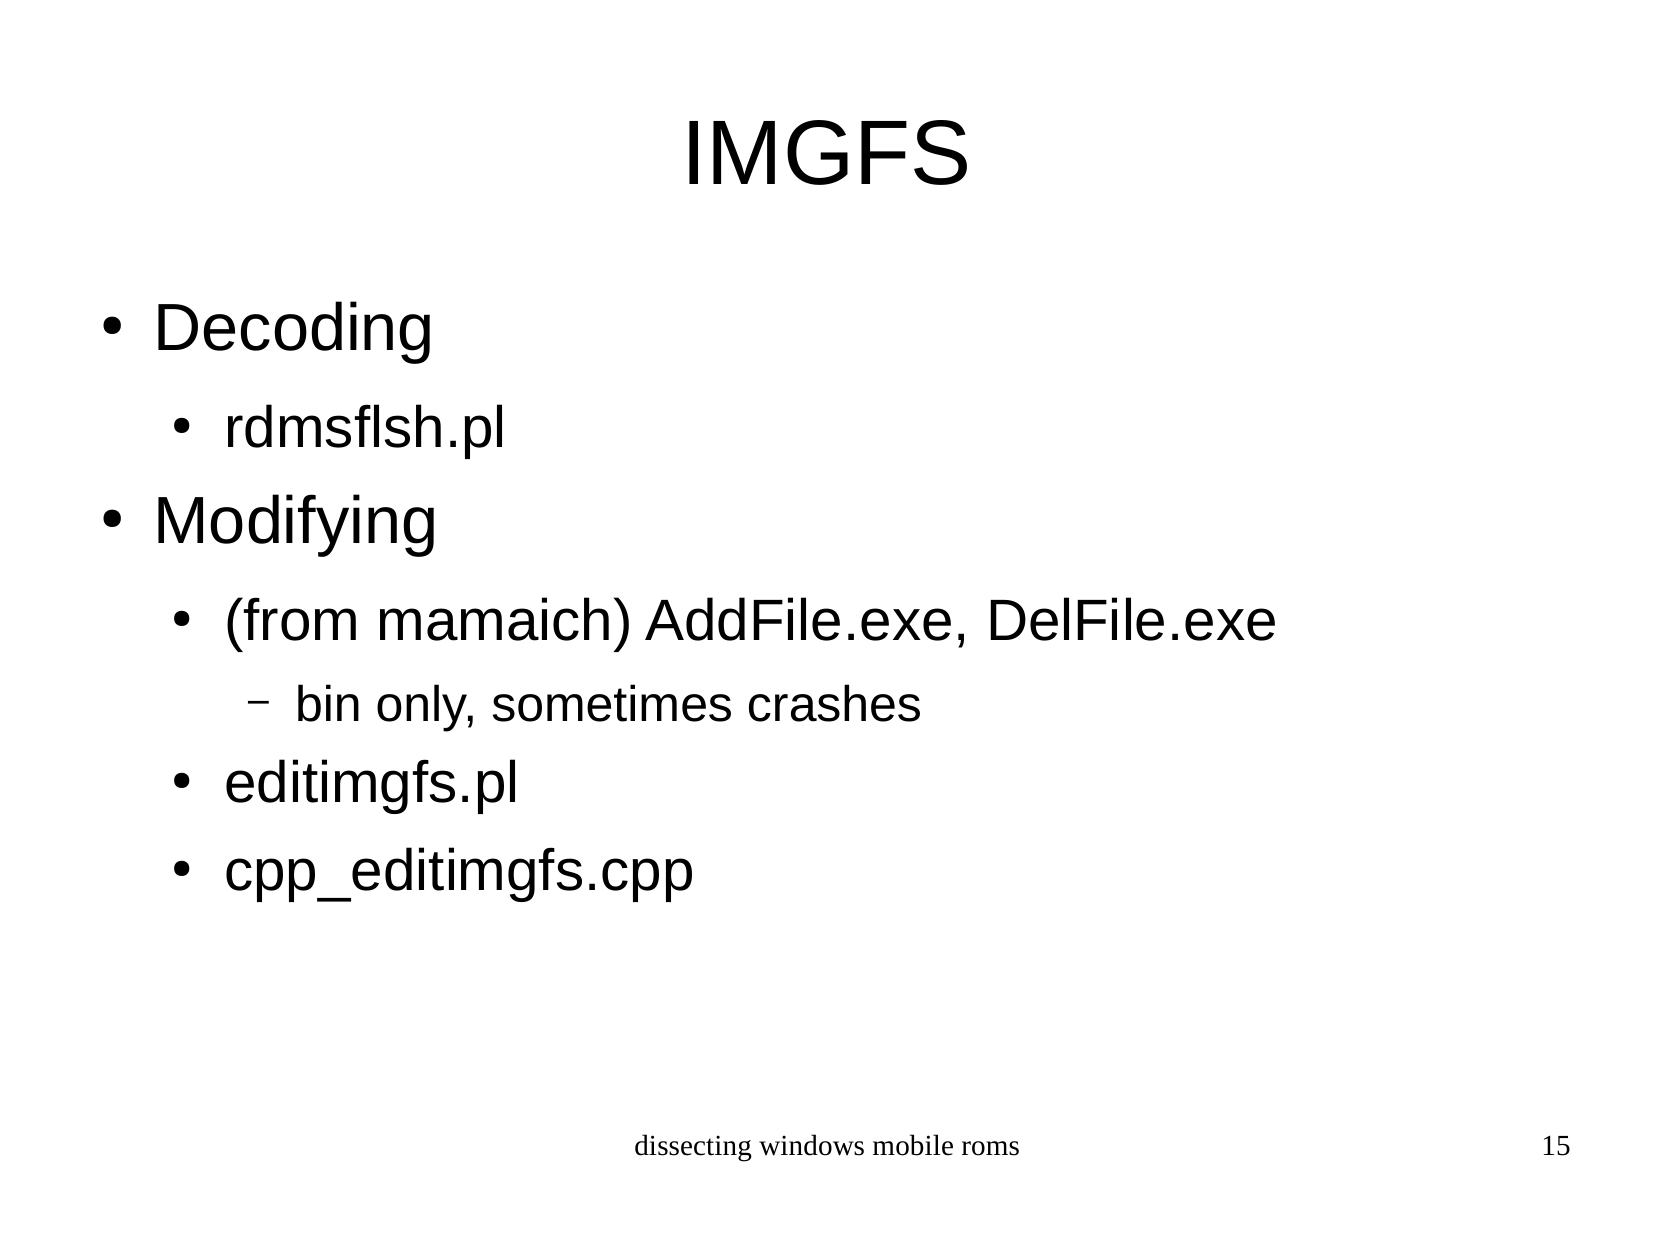

# IMGFS
Decoding
rdmsflsh.pl
Modifying
(from mamaich) AddFile.exe, DelFile.exe
bin only, sometimes crashes
editimgfs.pl
cpp_editimgfs.cpp
dissecting windows mobile roms
15